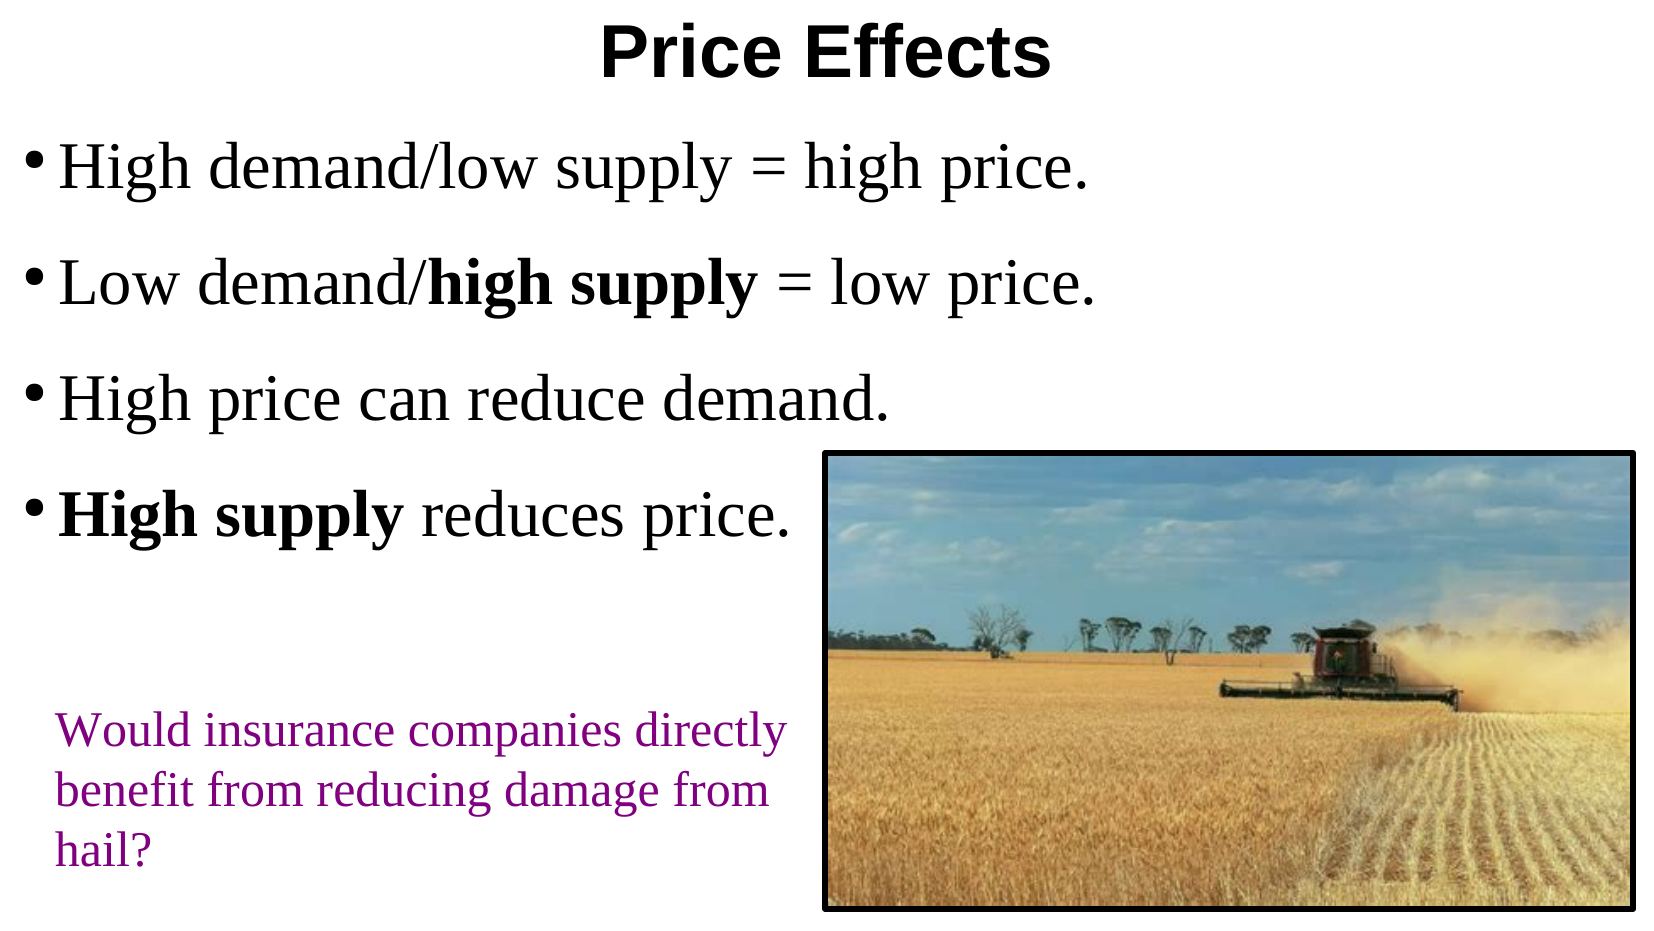

# Price Effects
High demand/low supply = high price.
Low demand/high supply = low price.
High price can reduce demand.
High supply reduces price.
Would insurance companies directly benefit from reducing damage from hail?